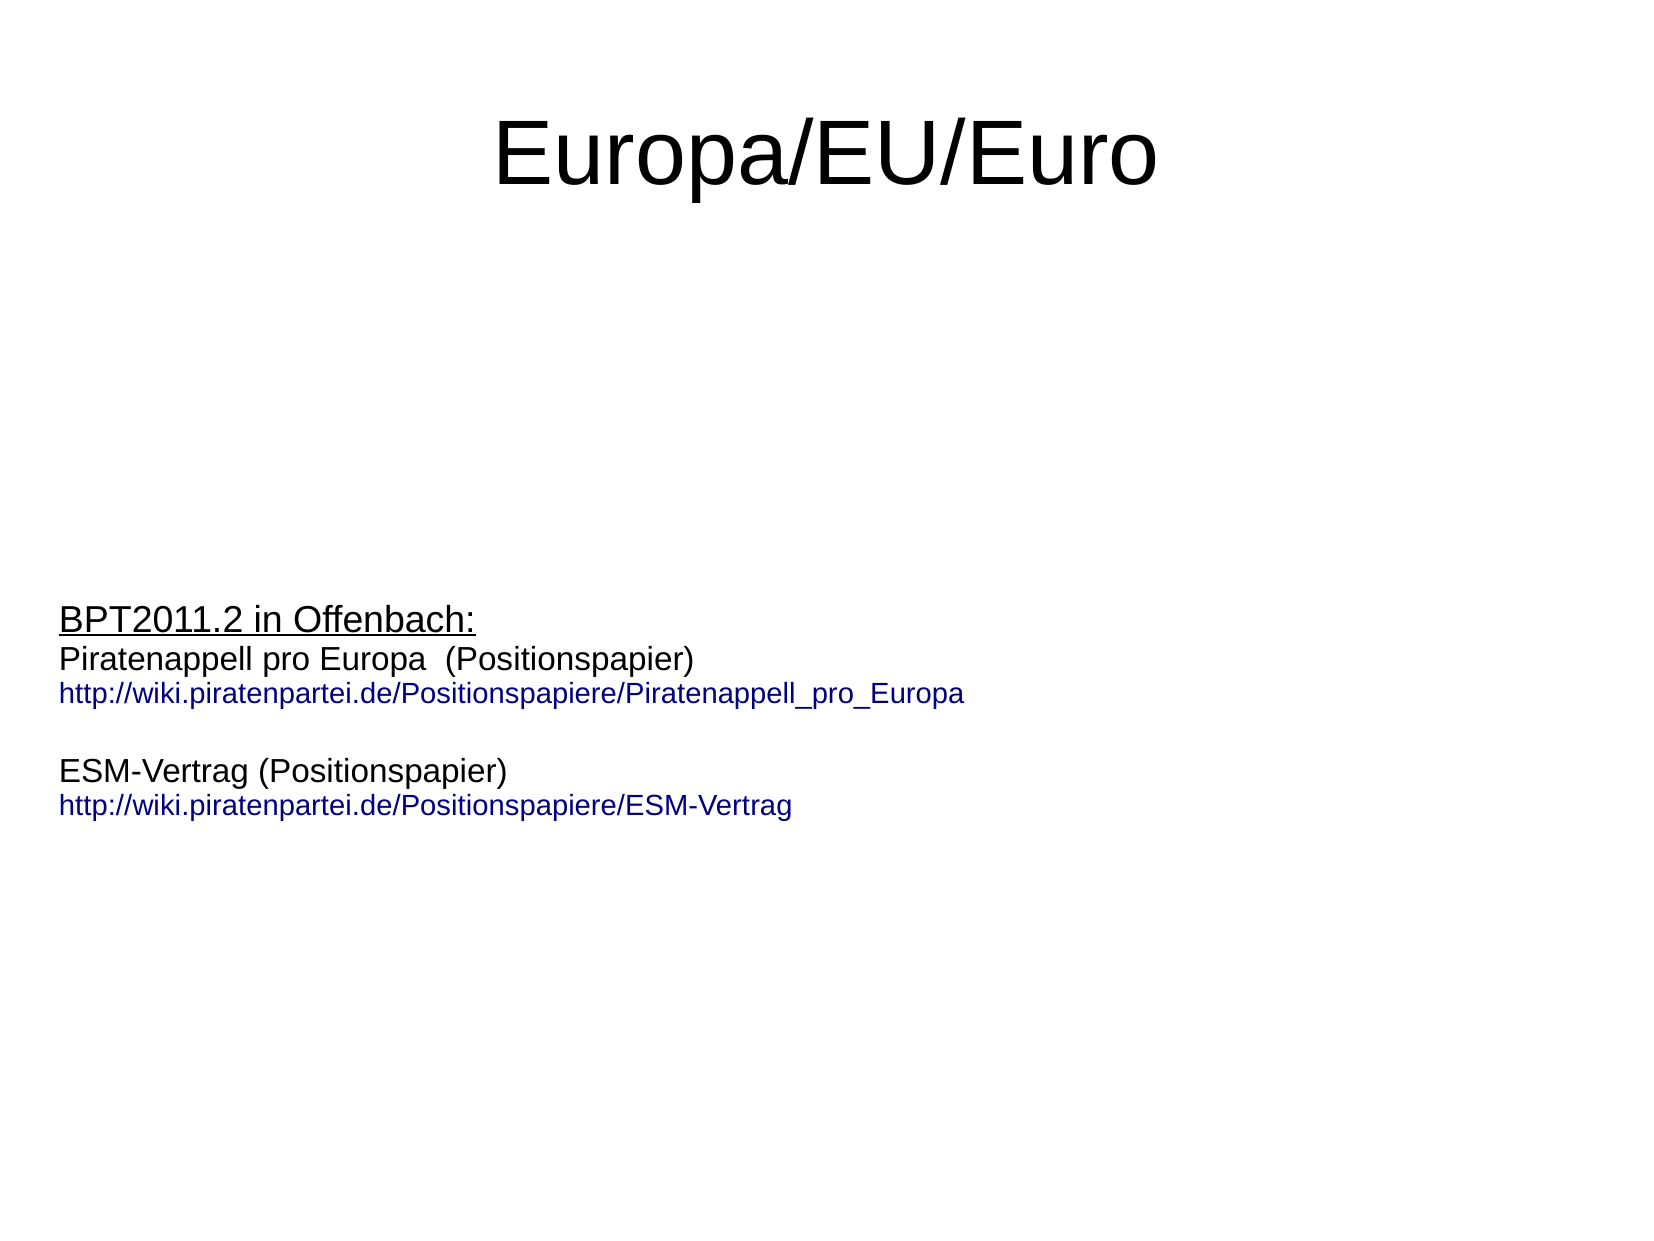

# Europa/EU/Euro
BPT2011.2 in Offenbach:
Piratenappell pro Europa (Positionspapier)
http://wiki.piratenpartei.de/Positionspapiere/Piratenappell_pro_Europa
ESM-Vertrag (Positionspapier)
http://wiki.piratenpartei.de/Positionspapiere/ESM-Vertrag